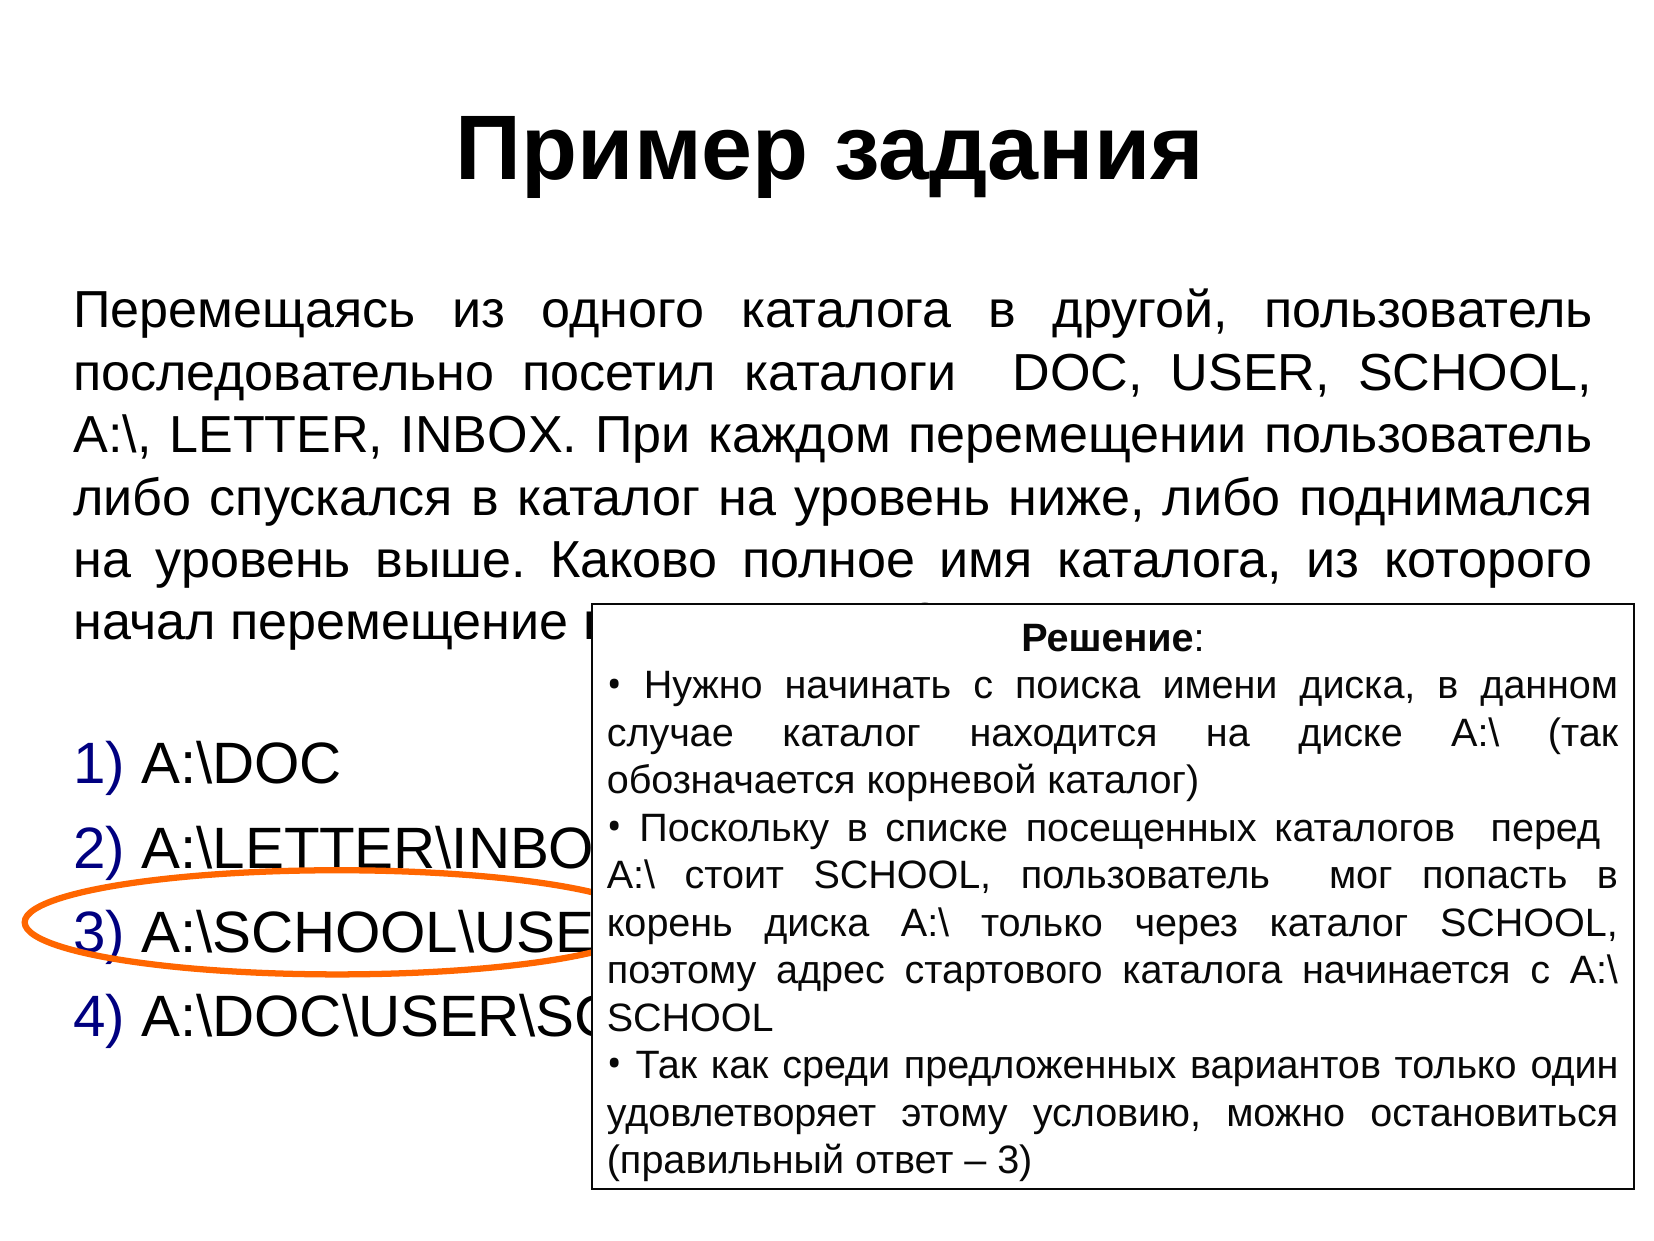

# Пример задания
Перемещаясь из одного каталога в другой, пользователь последовательно посетил каталоги DOC, USER, SCHOOL, A:\, LETTER, INBOX. При каждом перемещении пользователь либо спускался в каталог на уровень ниже, либо поднимался на уровень выше. Каково полное имя каталога, из которого начал перемещение пользователь?
 A:\DOC
 A:\LETTER\INBOX
 А:\SCHOOL\USER\DOC
 А:\DOC\USER\SCHOOL
Решение:
 Нужно начинать с поиска имени диска, в данном случае каталог находится на диске A:\ (так обозначается корневой каталог)
 Поскольку в списке посещенных каталогов перед A:\ стоит SCHOOL, пользователь мог попасть в корень диска A:\ только через каталог SCHOOL, поэтому адрес стартового каталога начинается с A:\SCHOOL
 Так как среди предложенных вариантов только один удовлетворяет этому условию, можно остановиться (правильный ответ – 3)